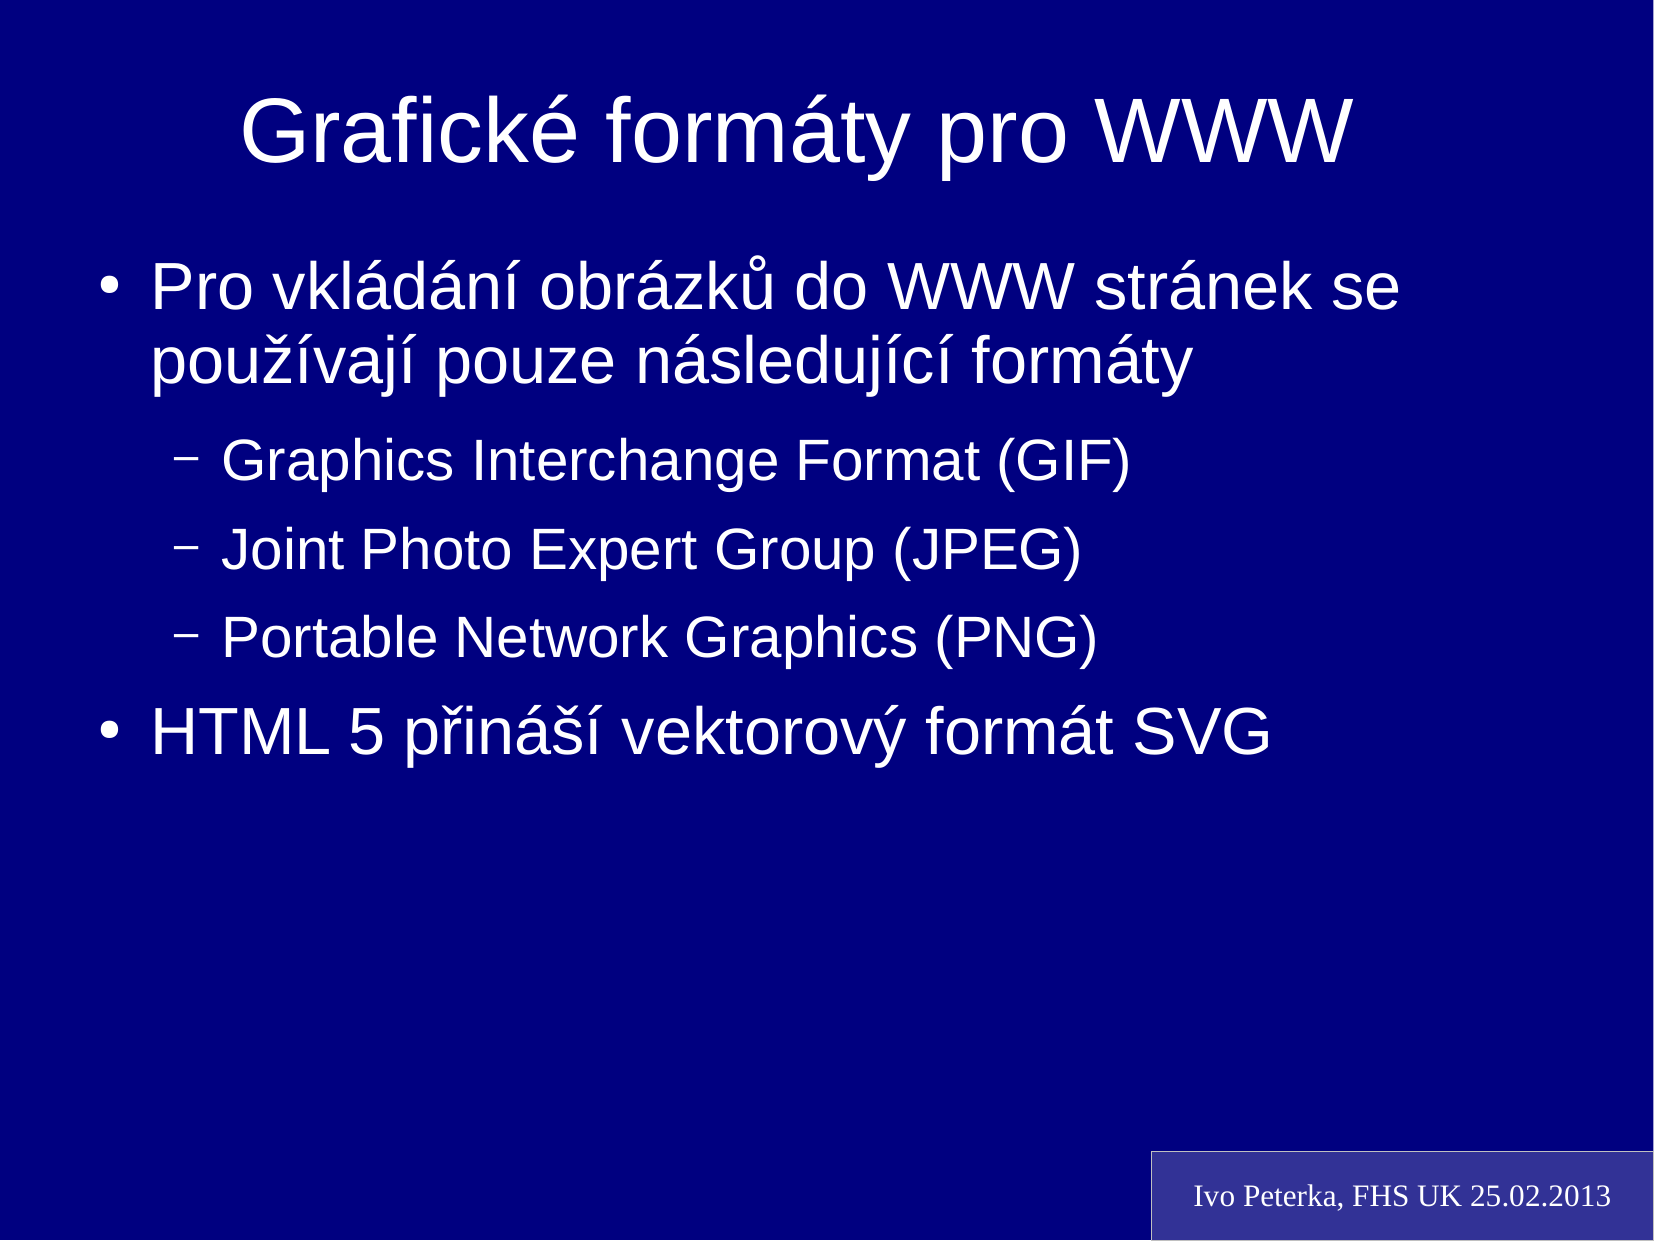

# Grafické formáty pro WWW
Pro vkládání obrázků do WWW stránek se používají pouze následující formáty
Graphics Interchange Format (GIF)
Joint Photo Expert Group (JPEG)
Portable Network Graphics (PNG)
HTML 5 přináší vektorový formát SVG